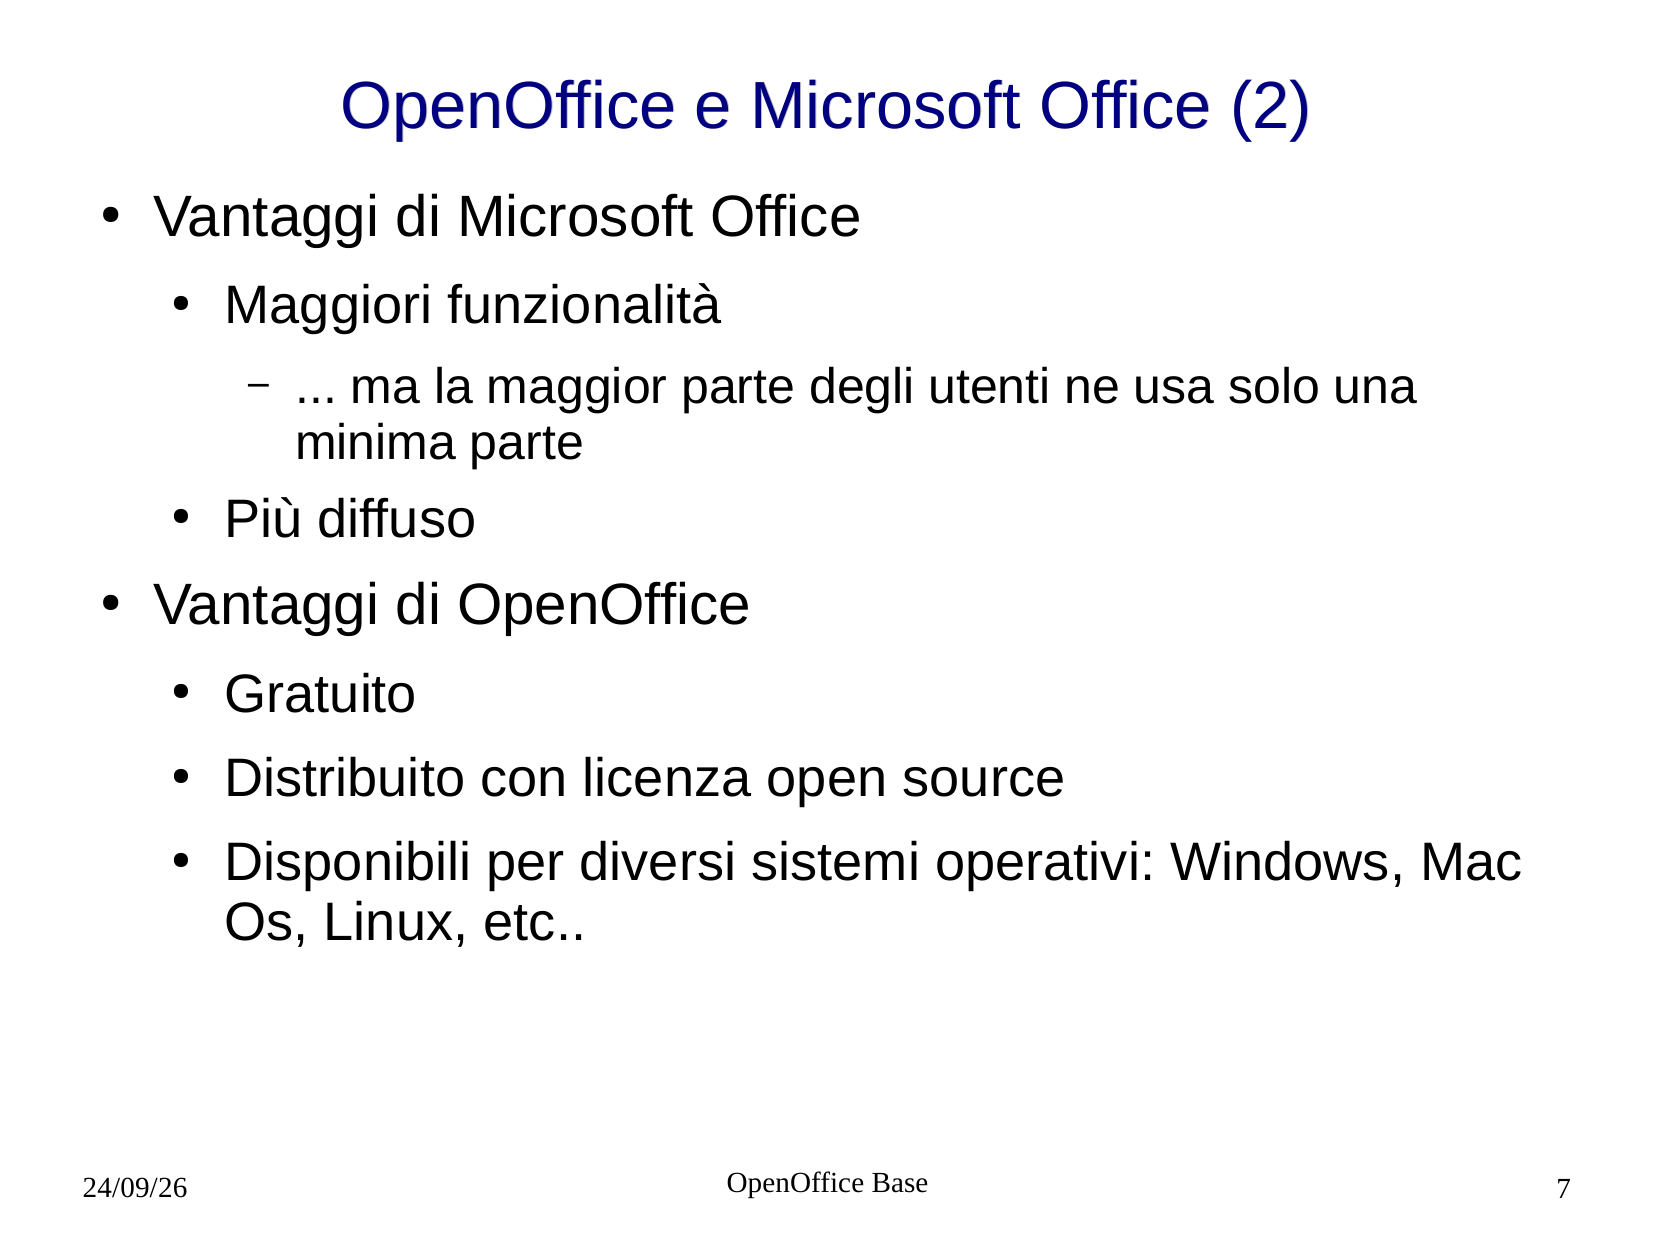

# OpenOffice e Microsoft Office (2)
Vantaggi di Microsoft Office
Maggiori funzionalità
... ma la maggior parte degli utenti ne usa solo una minima parte
Più diffuso
Vantaggi di OpenOffice
Gratuito
Distribuito con licenza open source
Disponibili per diversi sistemi operativi: Windows, Mac Os, Linux, etc..